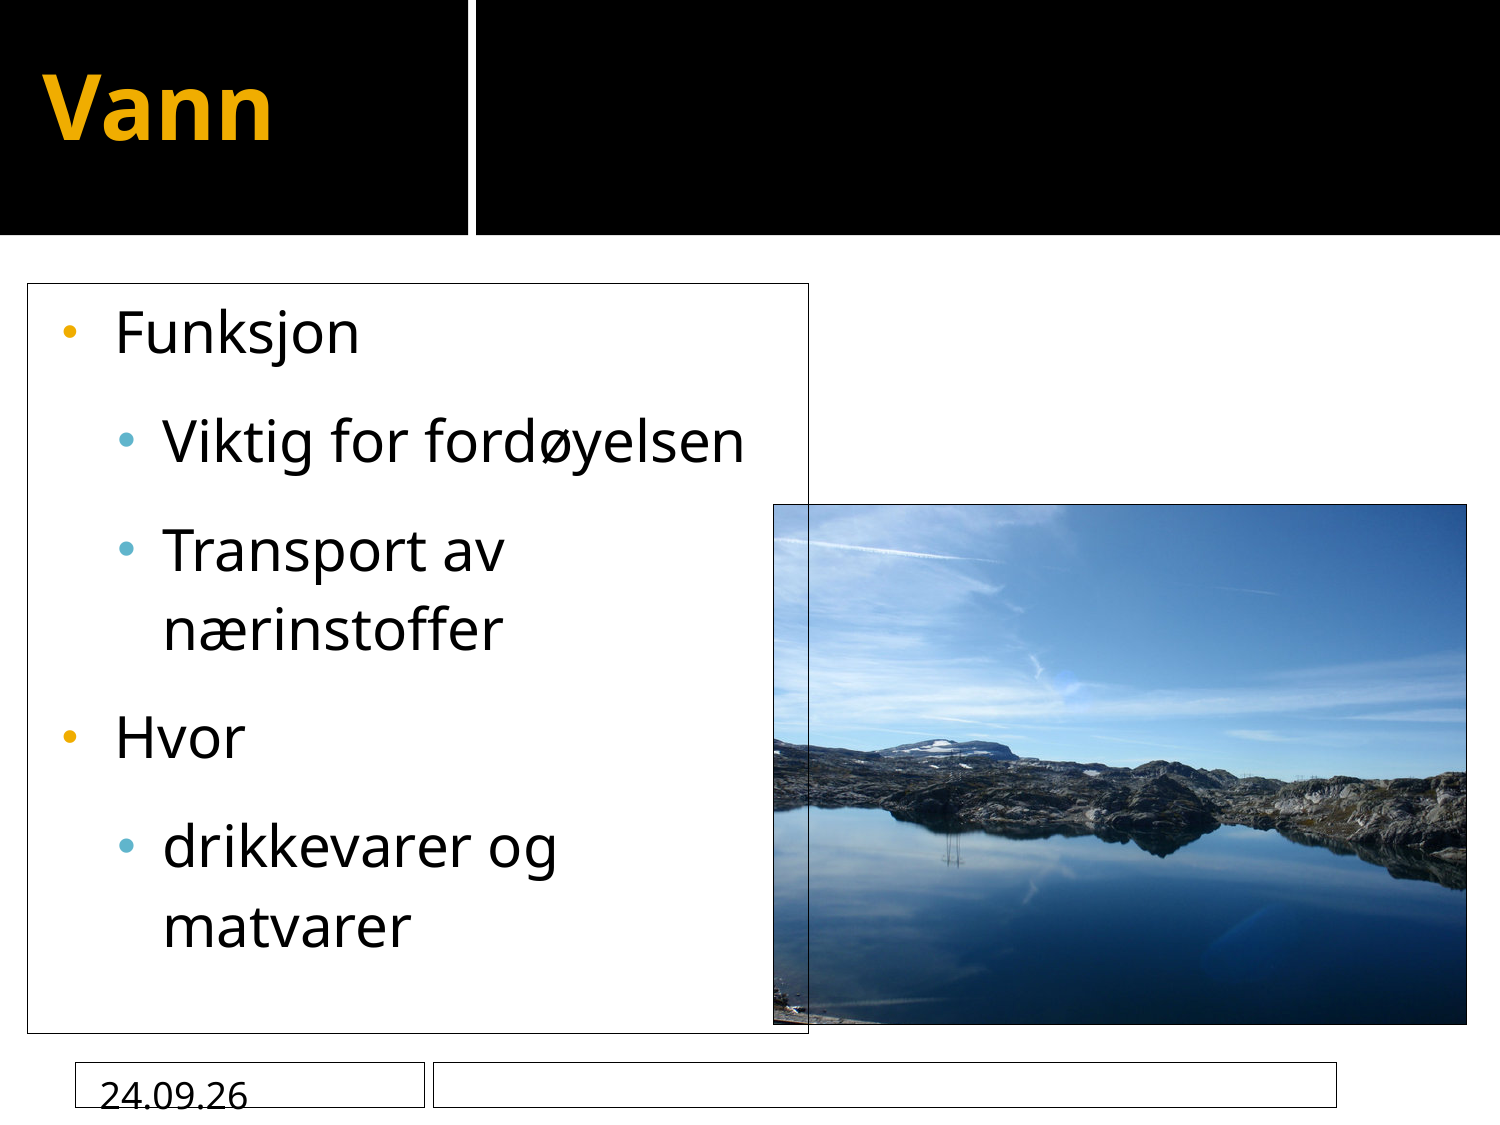

# Vann
Funksjon
Viktig for fordøyelsen
Transport av nærinstoffer
Hvor
drikkevarer og matvarer